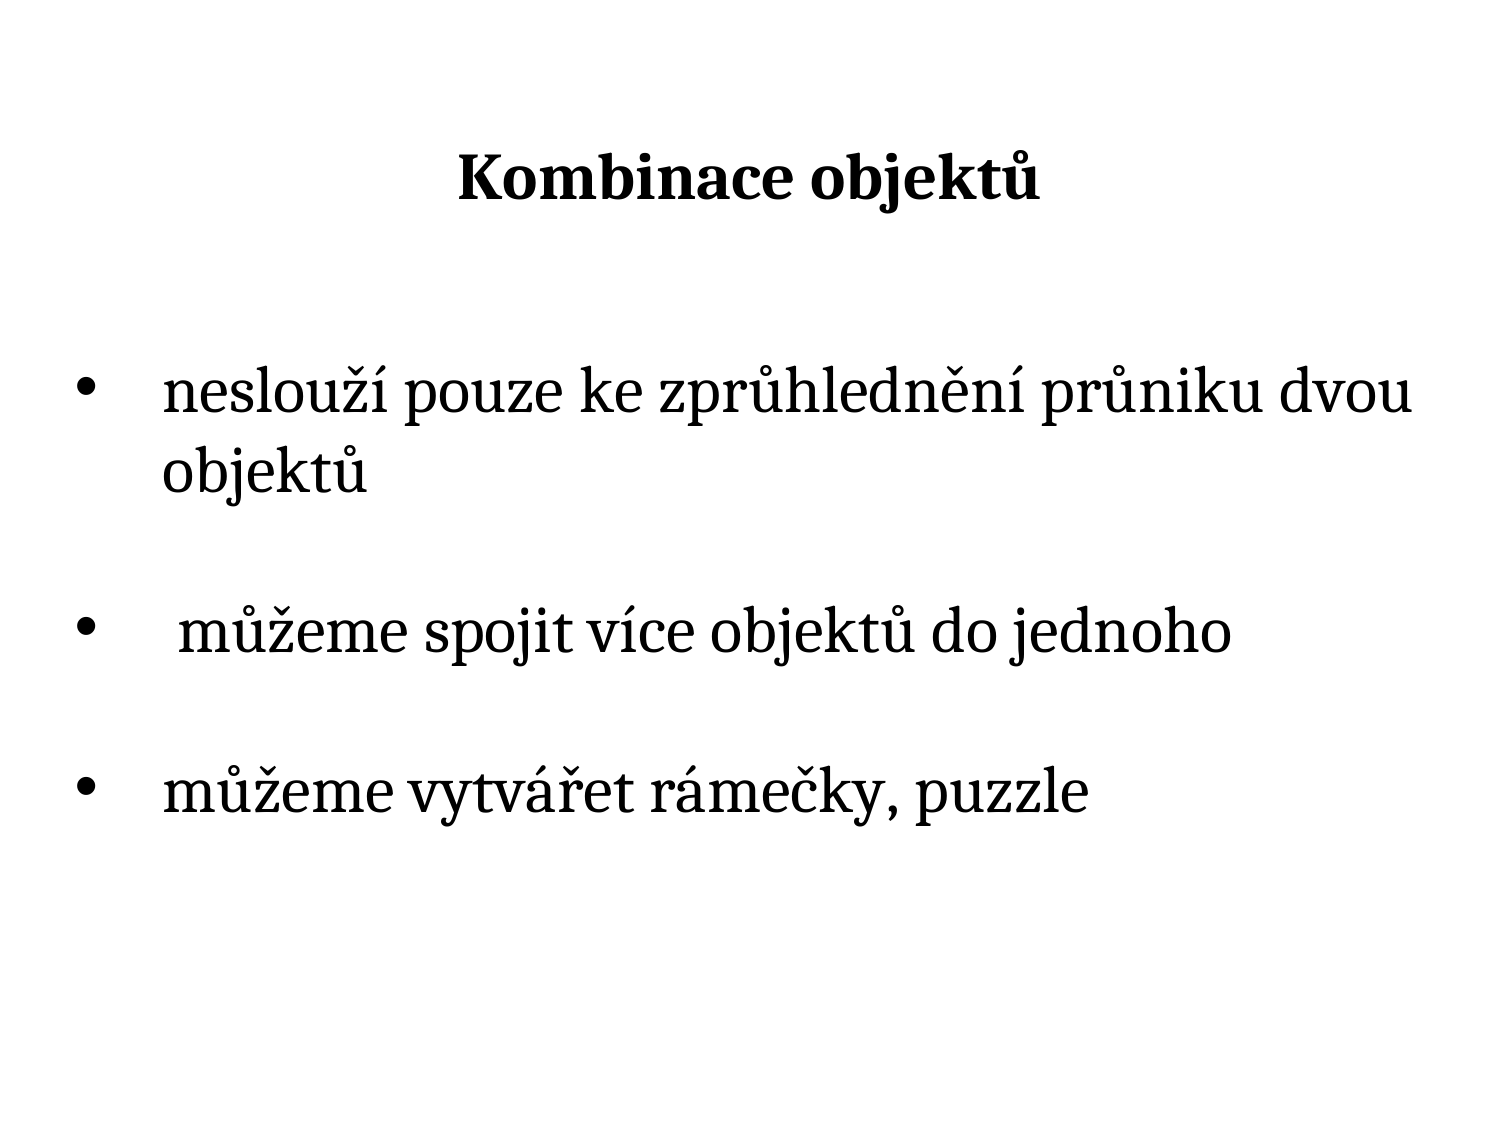

Kombinace objektů
neslouží pouze ke zprůhlednění průniku dvou objektů
 můžeme spojit více objektů do jednoho
můžeme vytvářet rámečky, puzzle